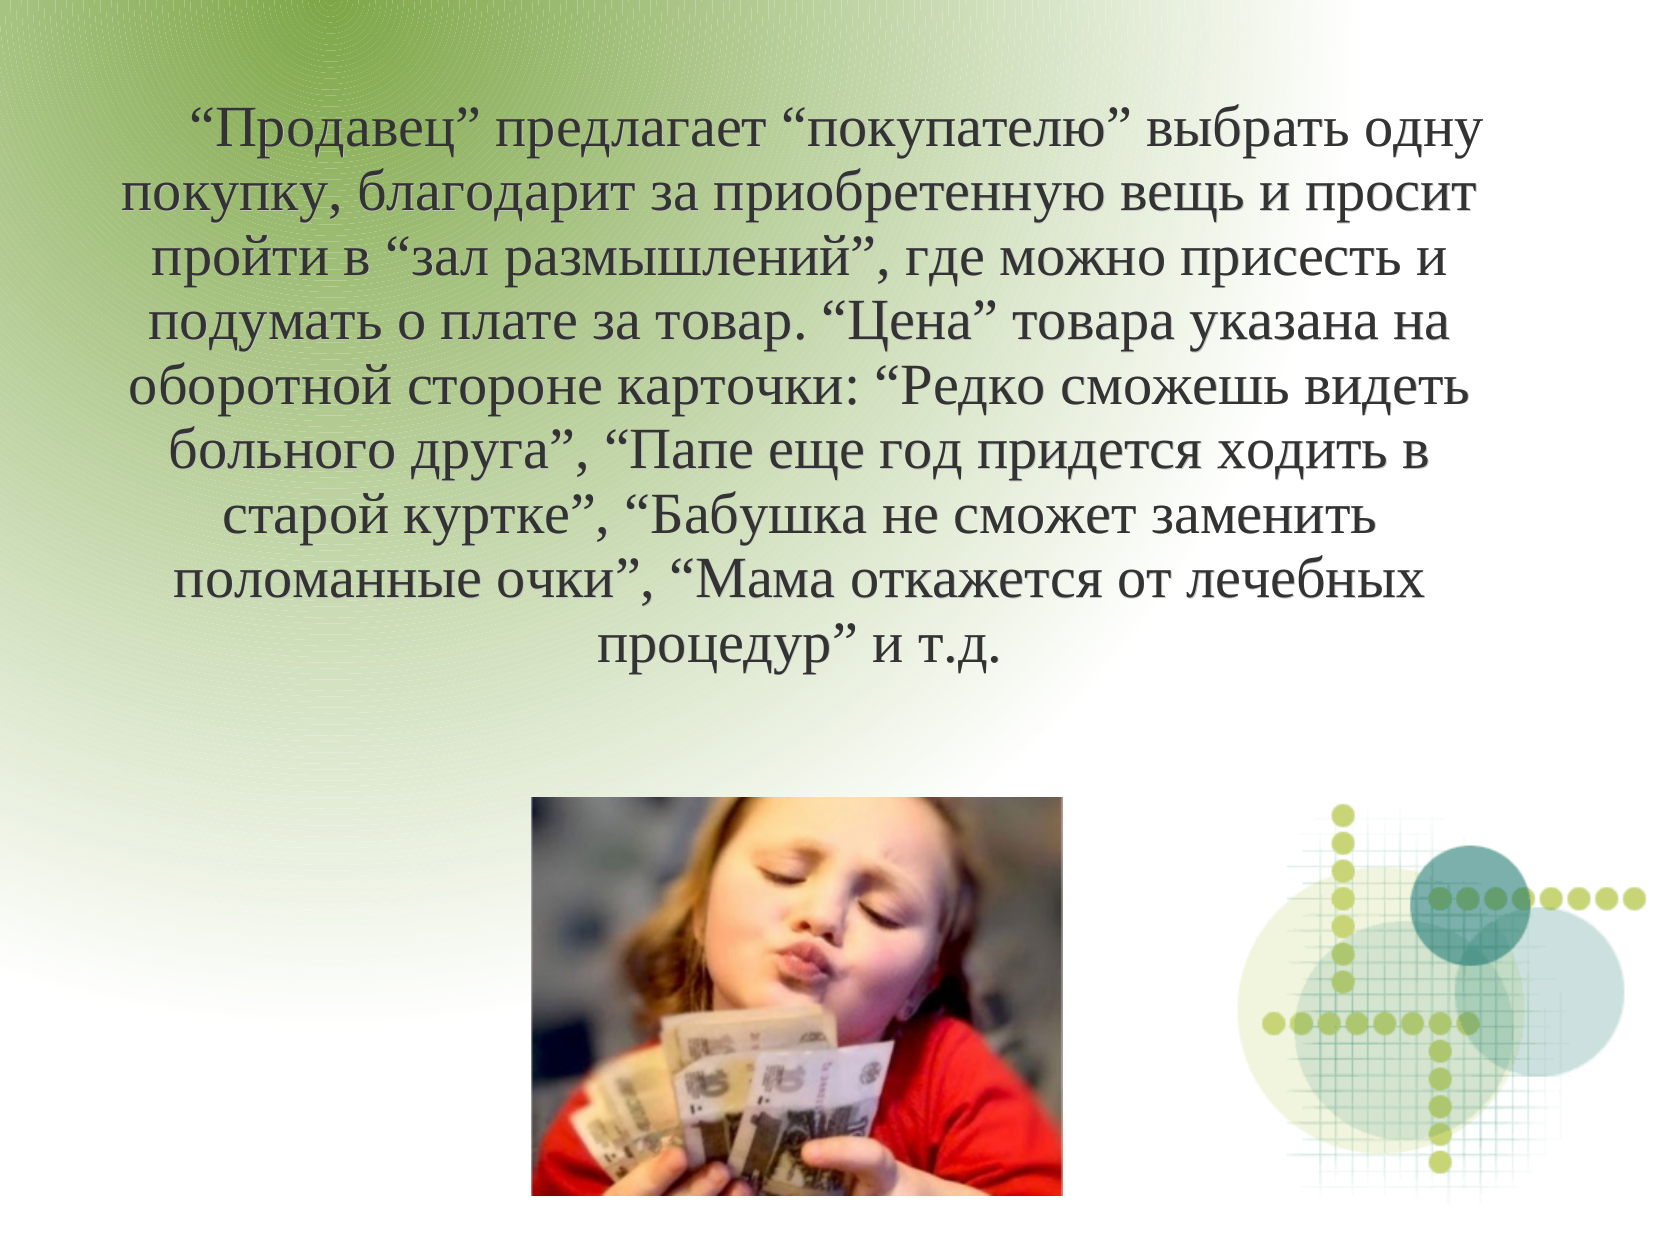

# “Продавец” предлагает “покупателю” выбрать одну покупку, благодарит за приобретенную вещь и просит пройти в “зал размышлений”, где можно присесть и подумать о плате за товар. “Цена” товара указана на оборотной стороне карточки: “Редко сможешь видеть больного друга”, “Папе еще год придется ходить в старой куртке”, “Бабушка не сможет заменить поломанные очки”, “Мама откажется от лечебных процедур” и т.д.